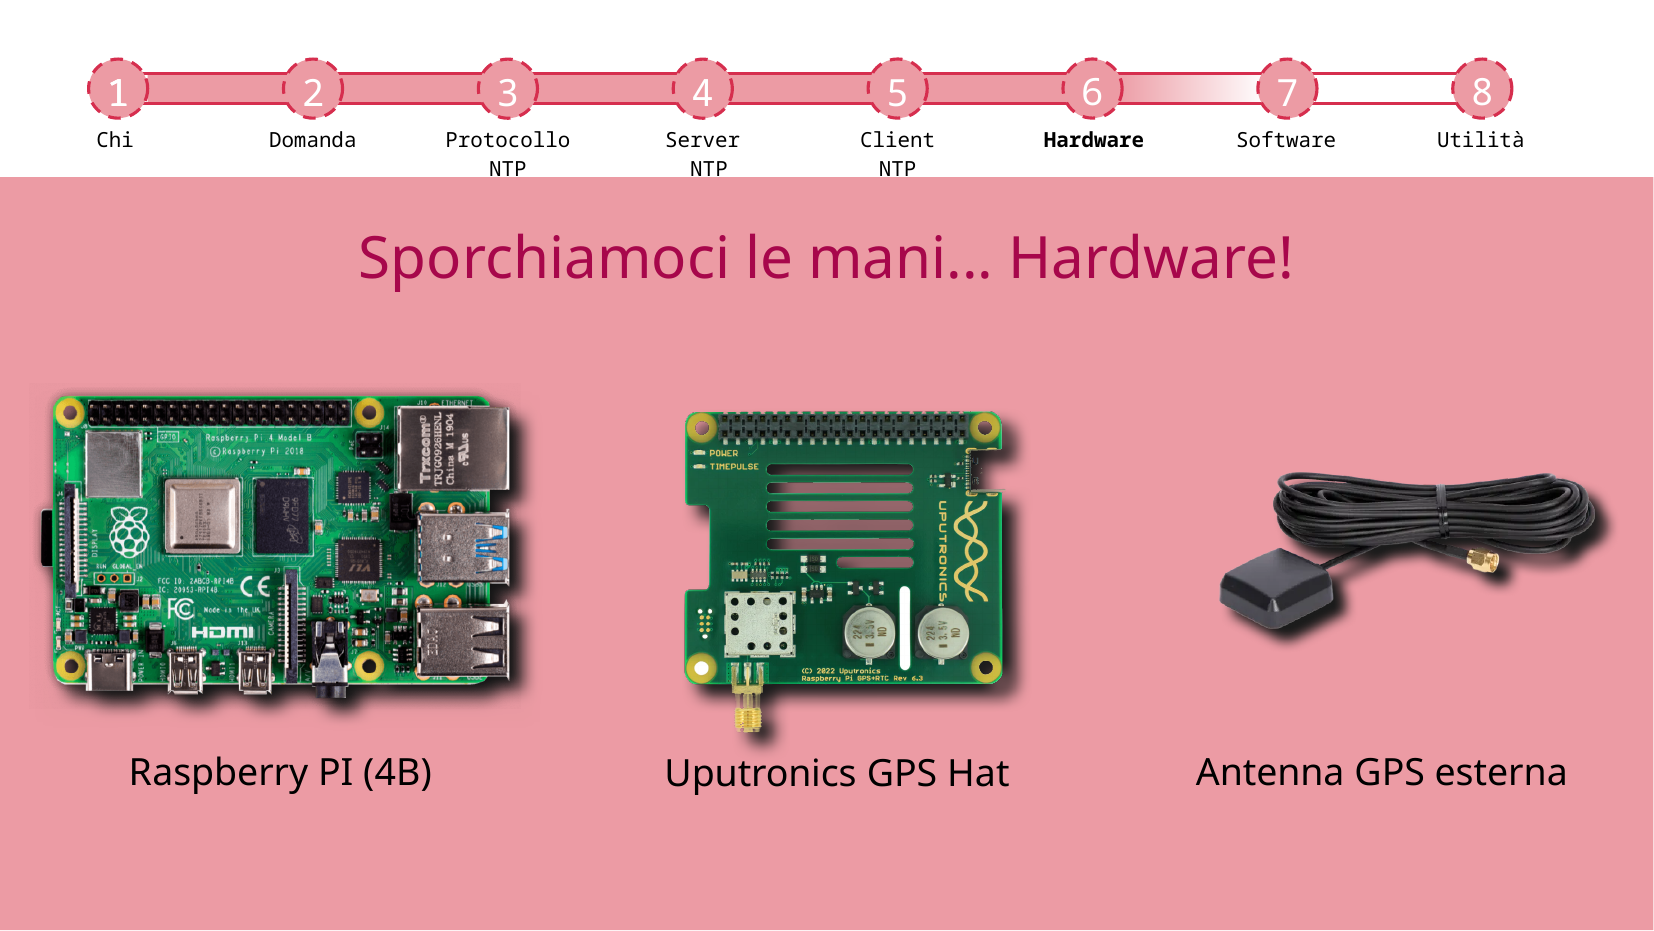

6
8
5
1
2
3
7
1
1
4
Client
NTP
Chi
Domanda
Protocollo
NTP
Server
 NTP
Hardware
Software
Utilità
Sporchiamoci le mani... Hardware!
Raspberry PI (4B)
Antenna GPS esterna
Uputronics GPS Hat